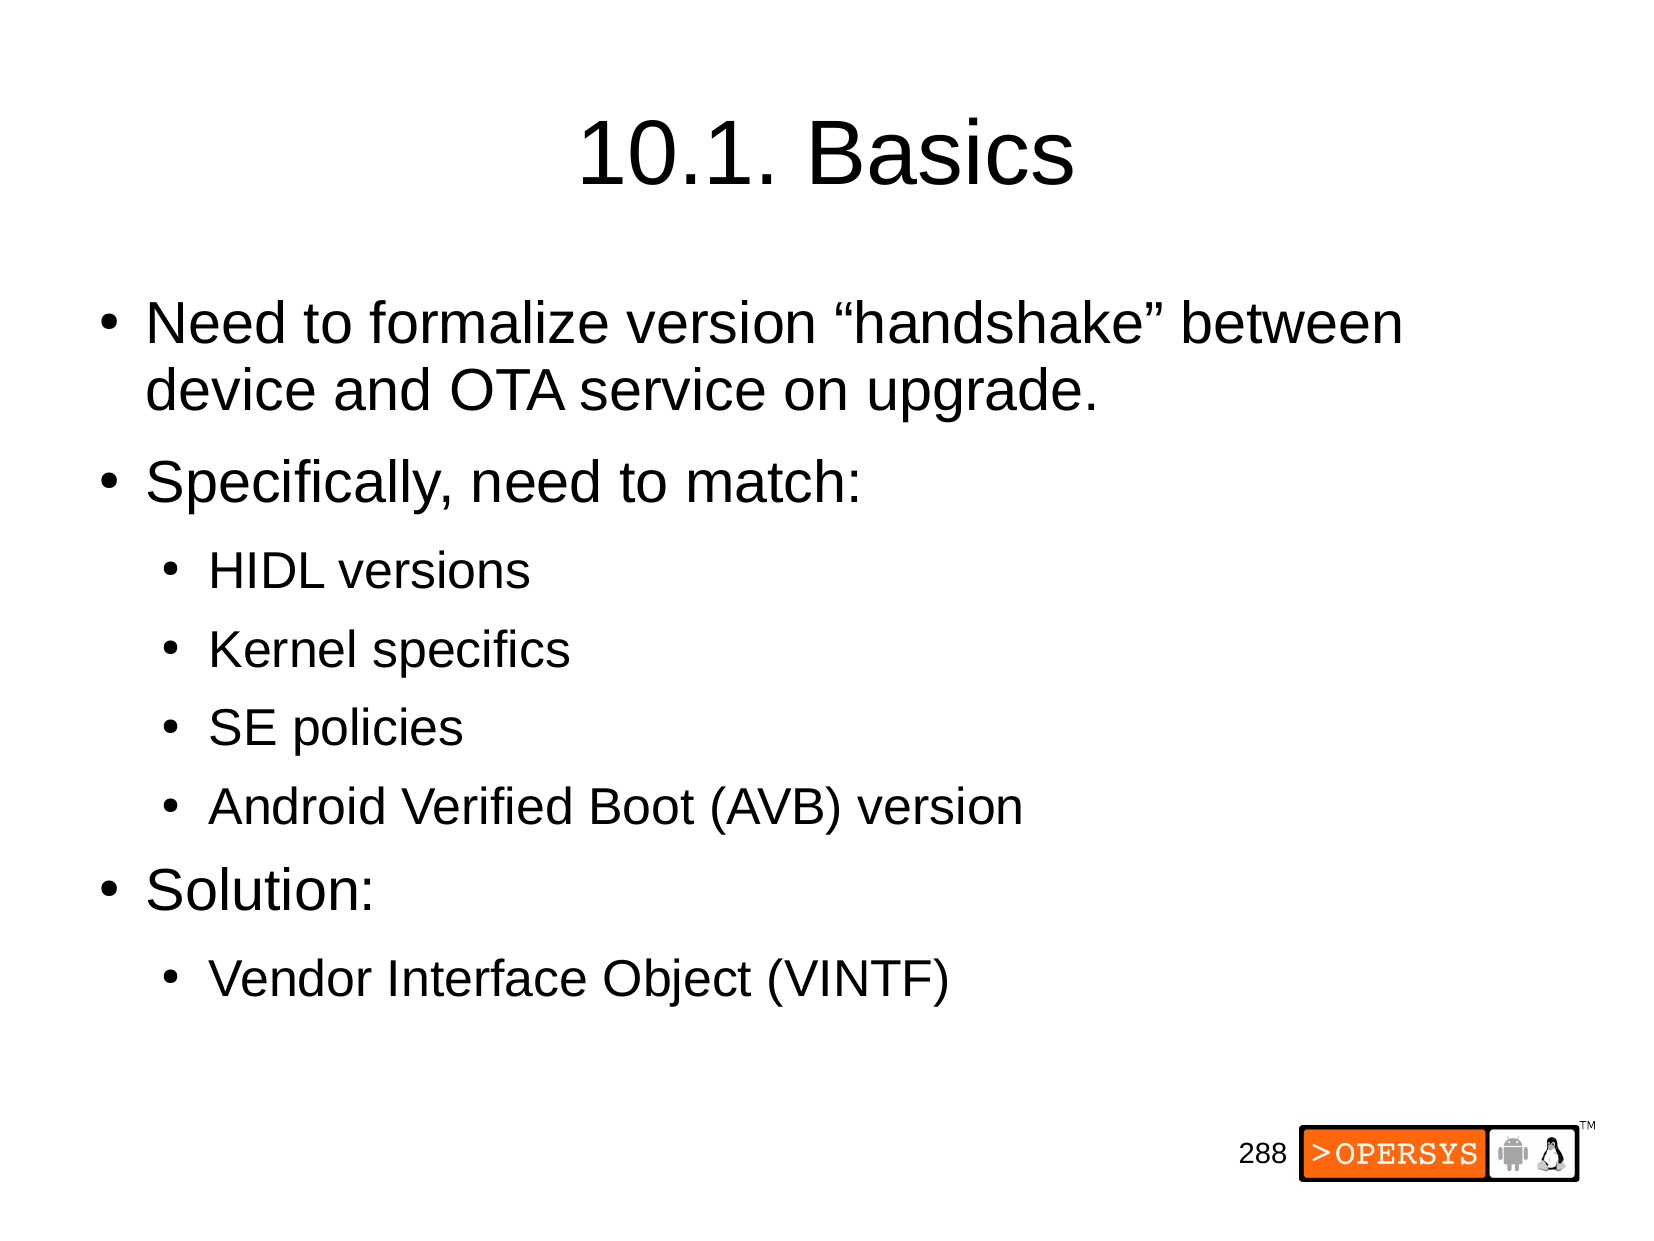

# 10.1. Basics
Need to formalize version “handshake” between device and OTA service on upgrade.
Specifically, need to match:
HIDL versions
Kernel specifics
SE policies
Android Verified Boot (AVB) version
Solution:
Vendor Interface Object (VINTF)